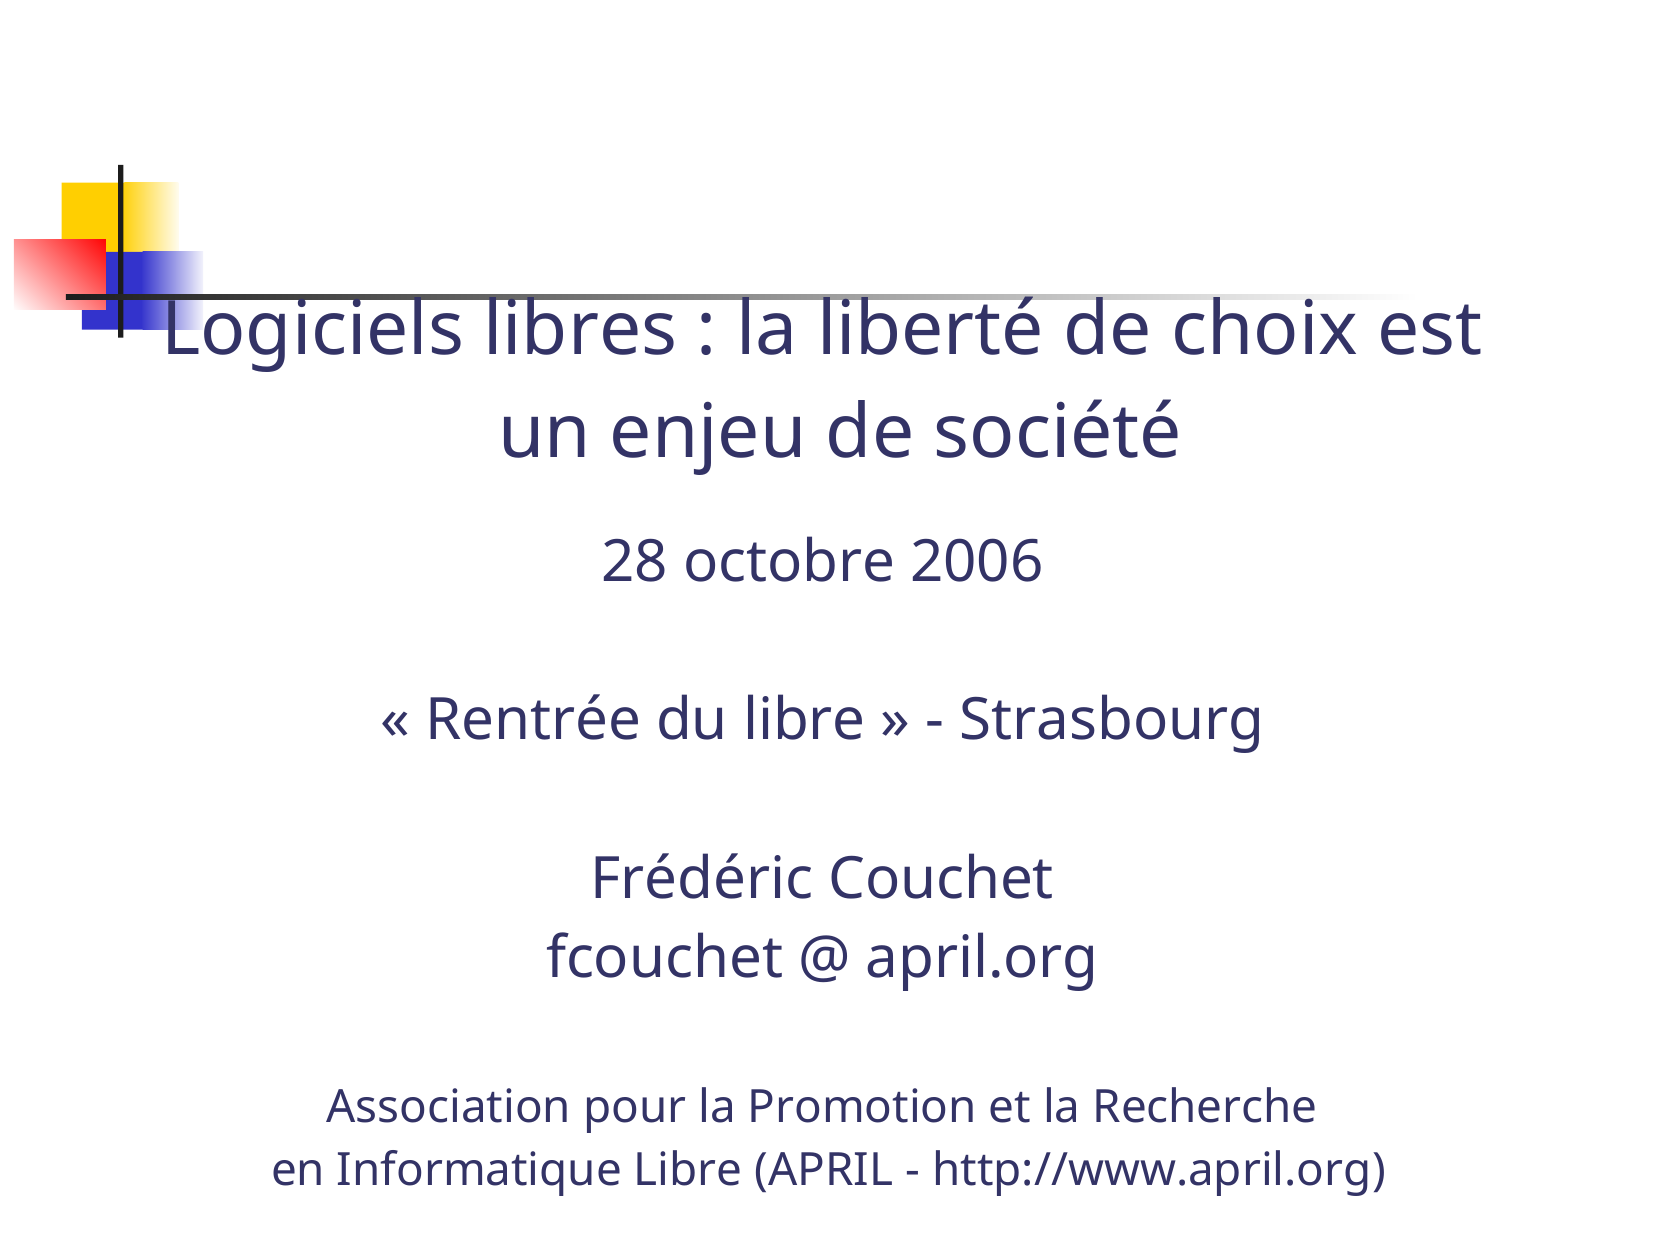

# Logiciels libres : la liberté de choix est un enjeu de société
28 octobre 2006
« Rentrée du libre » - Strasbourg
Frédéric Couchet
fcouchet @ april.org
Association pour la Promotion et la Recherche
 en Informatique Libre (APRIL - http://www.april.org)